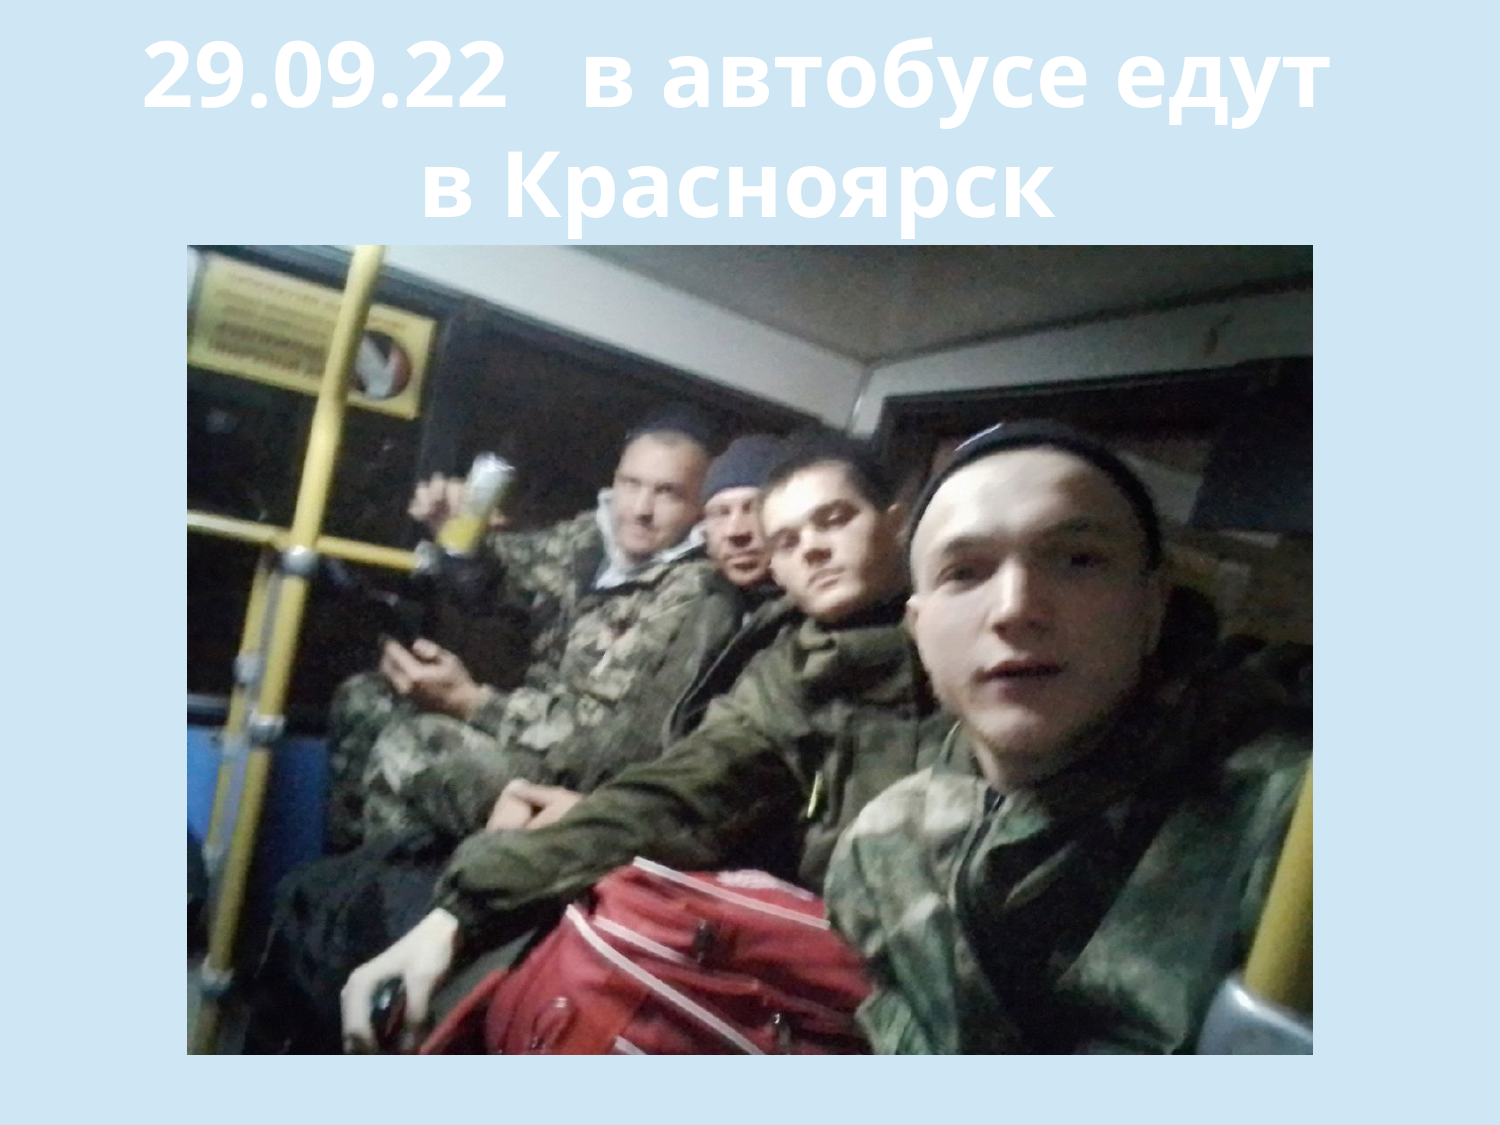

# 29.09.22 в автобусе едут в Красноярск